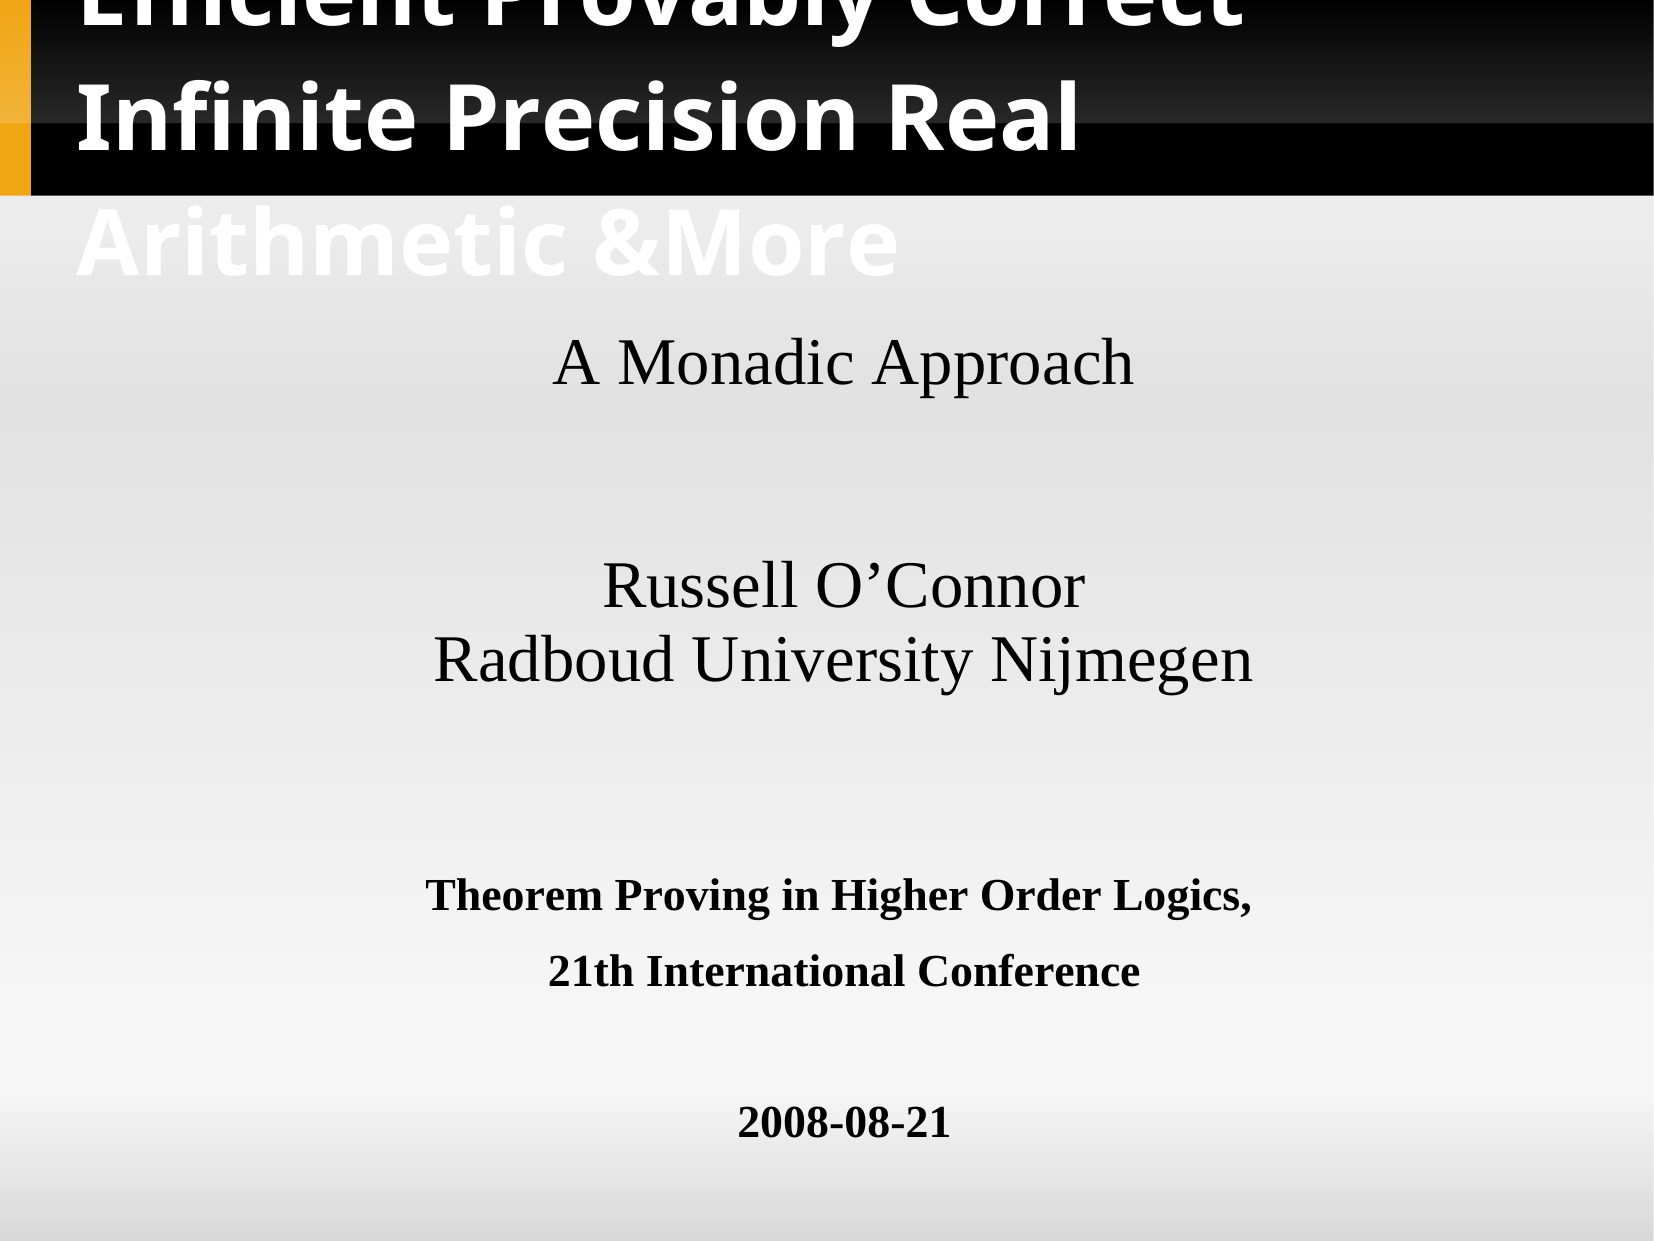

# Efficient Provably Correct Infinite Precision Real Arithmetic &More
A Monadic Approach
Russell O’Connor
Radboud University Nijmegen
Theorem Proving in Higher Order Logics,
21th International Conference
2008-08-21